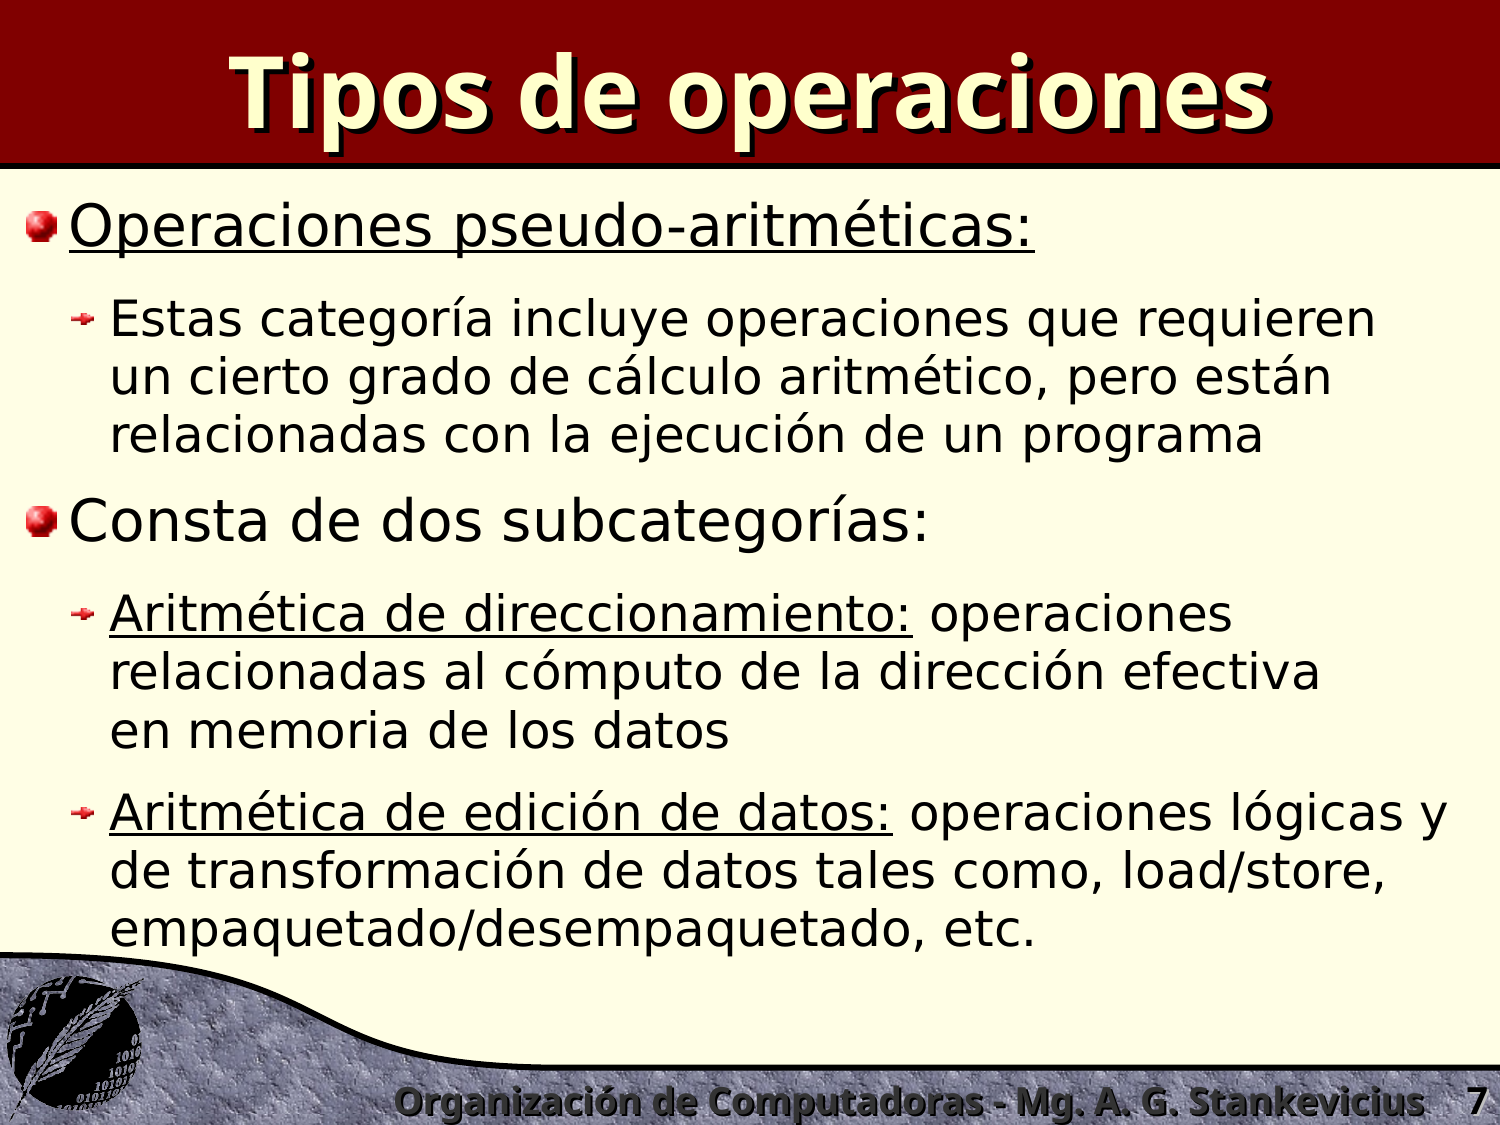

# Tipos de operaciones
Operaciones pseudo-aritméticas:
Estas categoría incluye operaciones que requieren
un cierto grado de cálculo aritmético, pero están relacionadas con la ejecución de un programa
Consta de dos subcategorías:
Aritmética de direccionamiento: operaciones relacionadas al cómputo de la dirección efectiva
en memoria de los datos
Aritmética de edición de datos: operaciones lógicas y de transformación de datos tales como, load/store, empaquetado/desempaquetado, etc.
7